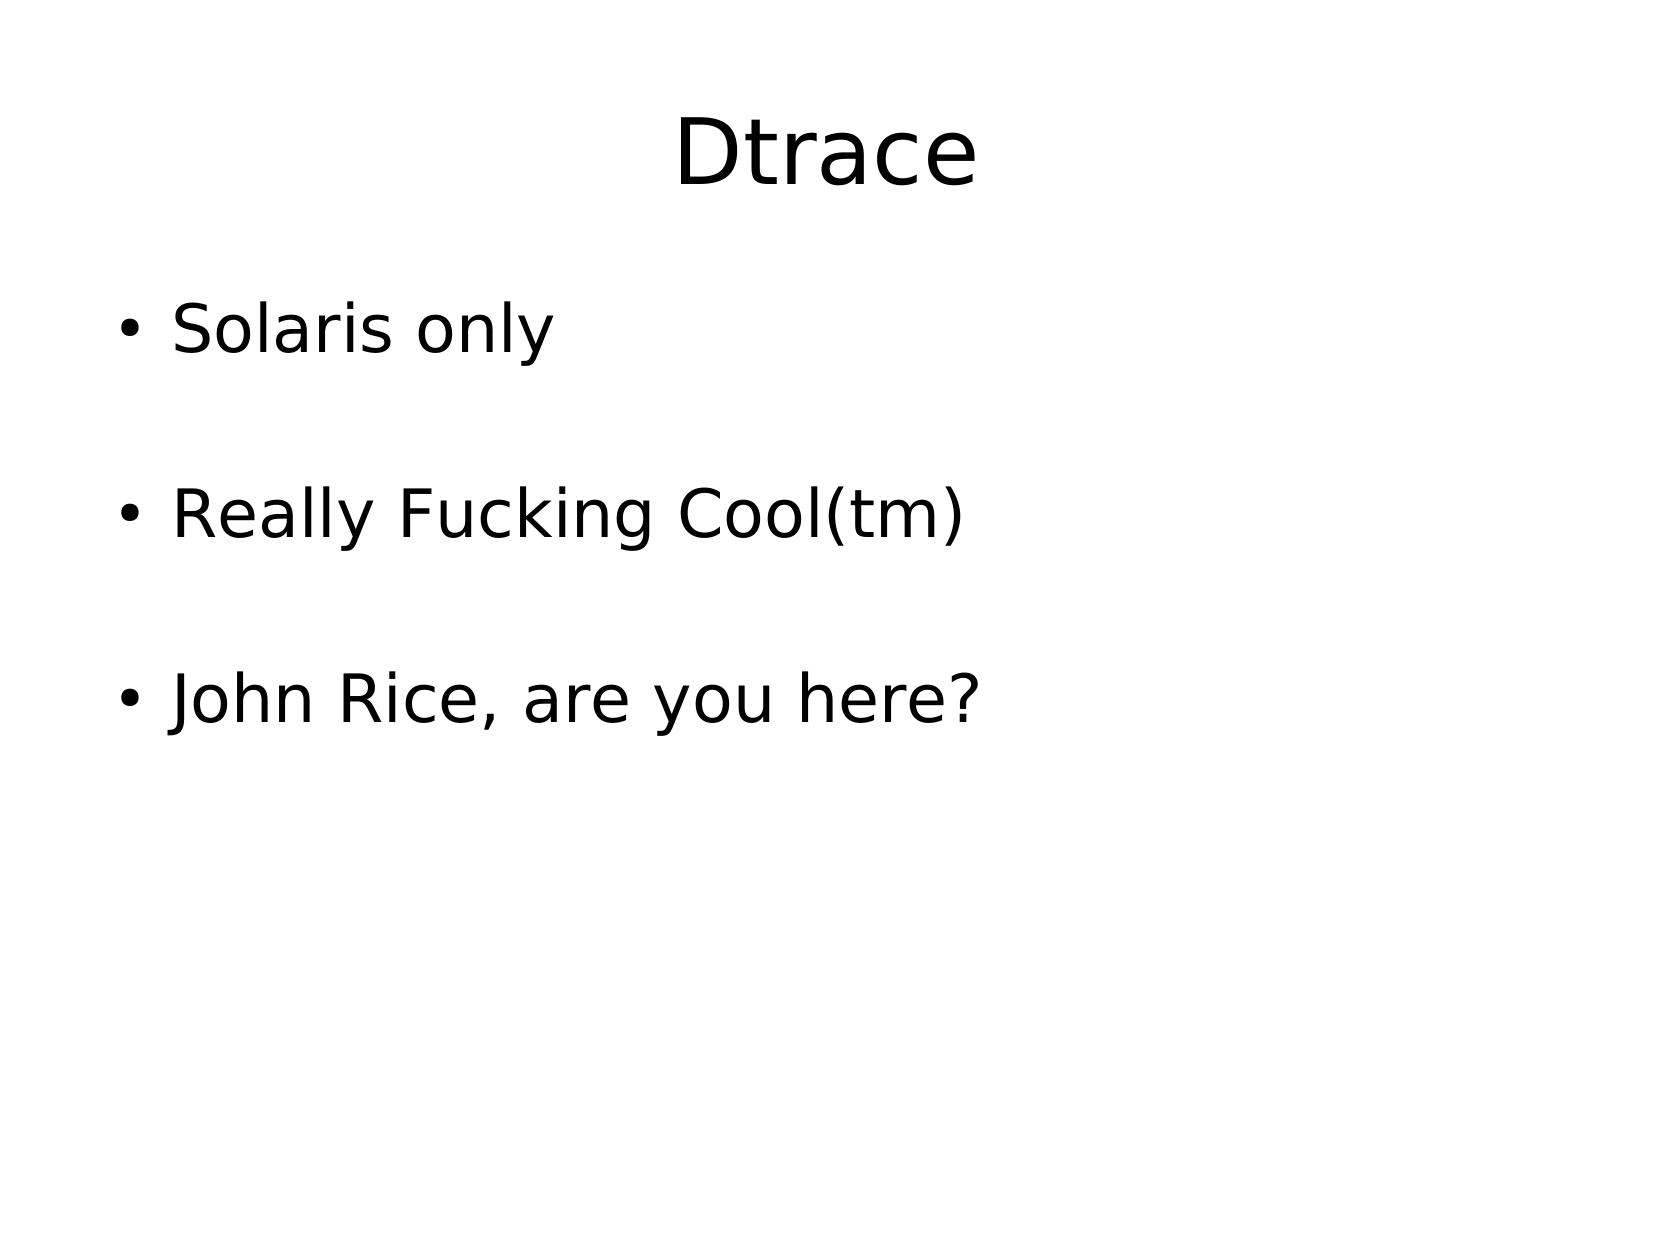

# Dtrace
Solaris only
Really Fucking Cool(tm)
John Rice, are you here?